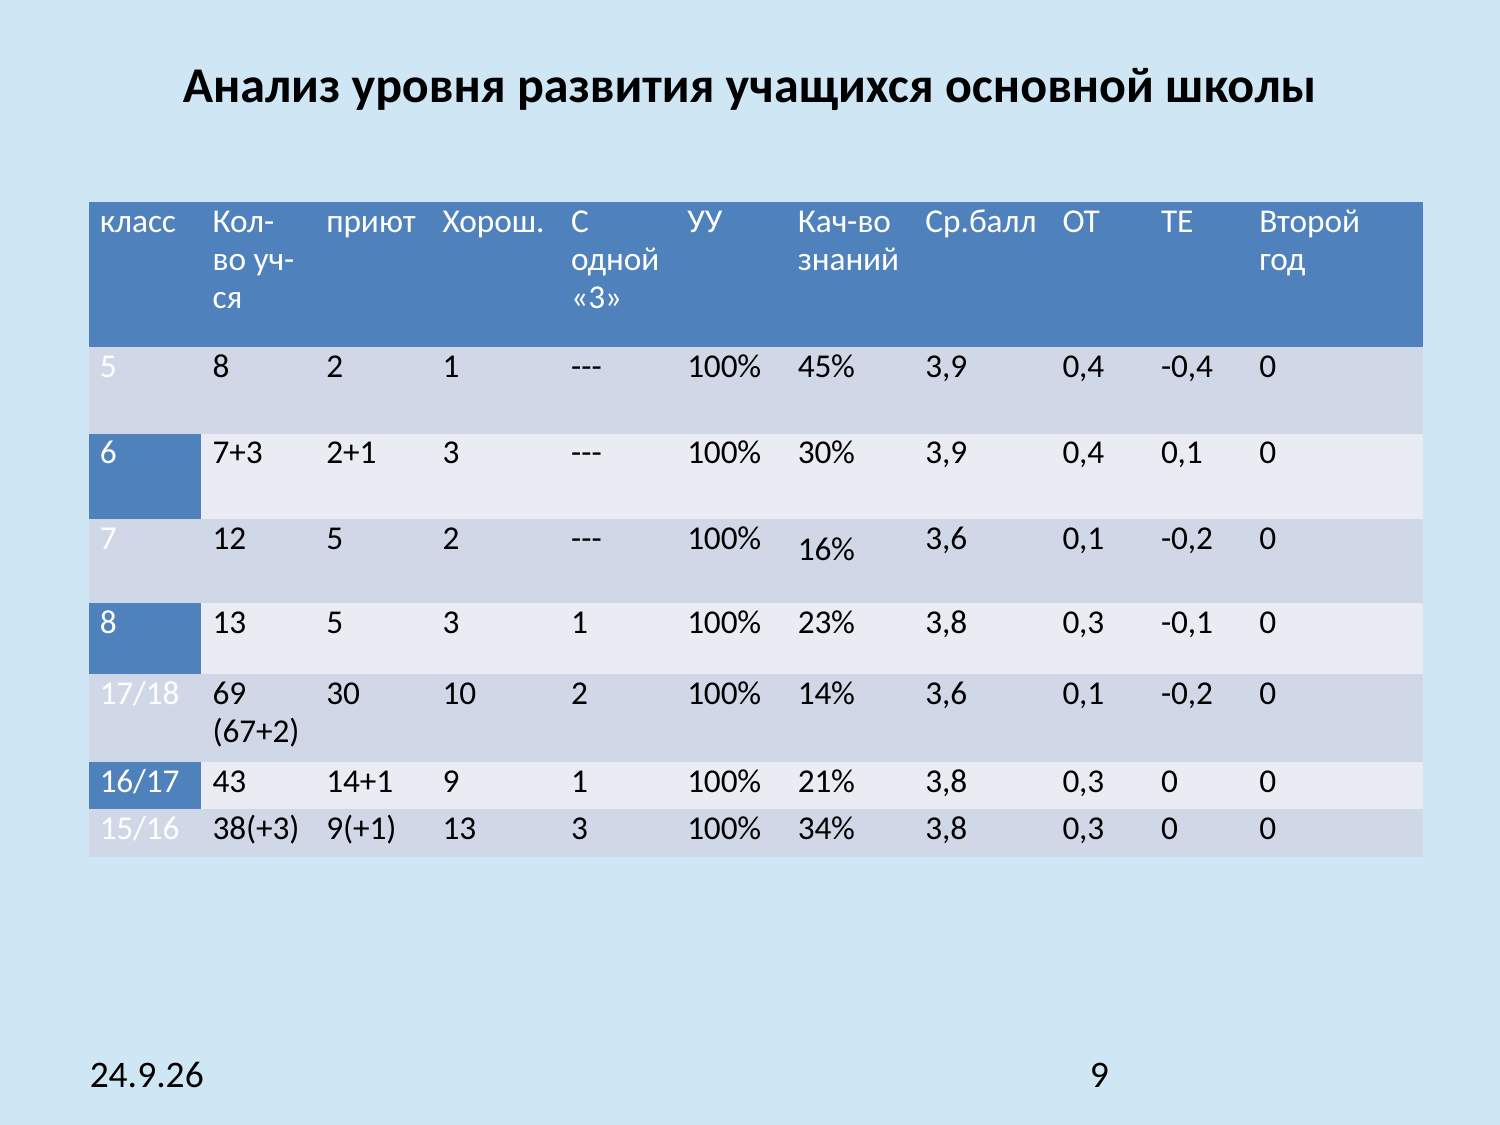

# Анализ уровня развития учащихся основной школы
| класс | Кол-во уч-ся | приют | Хорош. | С одной «3» | УУ | Кач-во знаний | Ср.балл | ОТ | ТЕ | Второй год |
| --- | --- | --- | --- | --- | --- | --- | --- | --- | --- | --- |
| 5 | 8 | 2 | 1 | --- | 100% | 45% | 3,9 | 0,4 | -0,4 | 0 |
| 6 | 7+3 | 2+1 | 3 | --- | 100% | 30% | 3,9 | 0,4 | 0,1 | 0 |
| 7 | 12 | 5 | 2 | --- | 100% | 16% | 3,6 | 0,1 | -0,2 | 0 |
| 8 | 13 | 5 | 3 | 1 | 100% | 23% | 3,8 | 0,3 | -0,1 | 0 |
| 17/18 | 69 (67+2) | 30 | 10 | 2 | 100% | 14% | 3,6 | 0,1 | -0,2 | 0 |
| 16/17 | 43 | 14+1 | 9 | 1 | 100% | 21% | 3,8 | 0,3 | 0 | 0 |
| 15/16 | 38(+3) | 9(+1) | 13 | 3 | 100% | 34% | 3,8 | 0,3 | 0 | 0 |